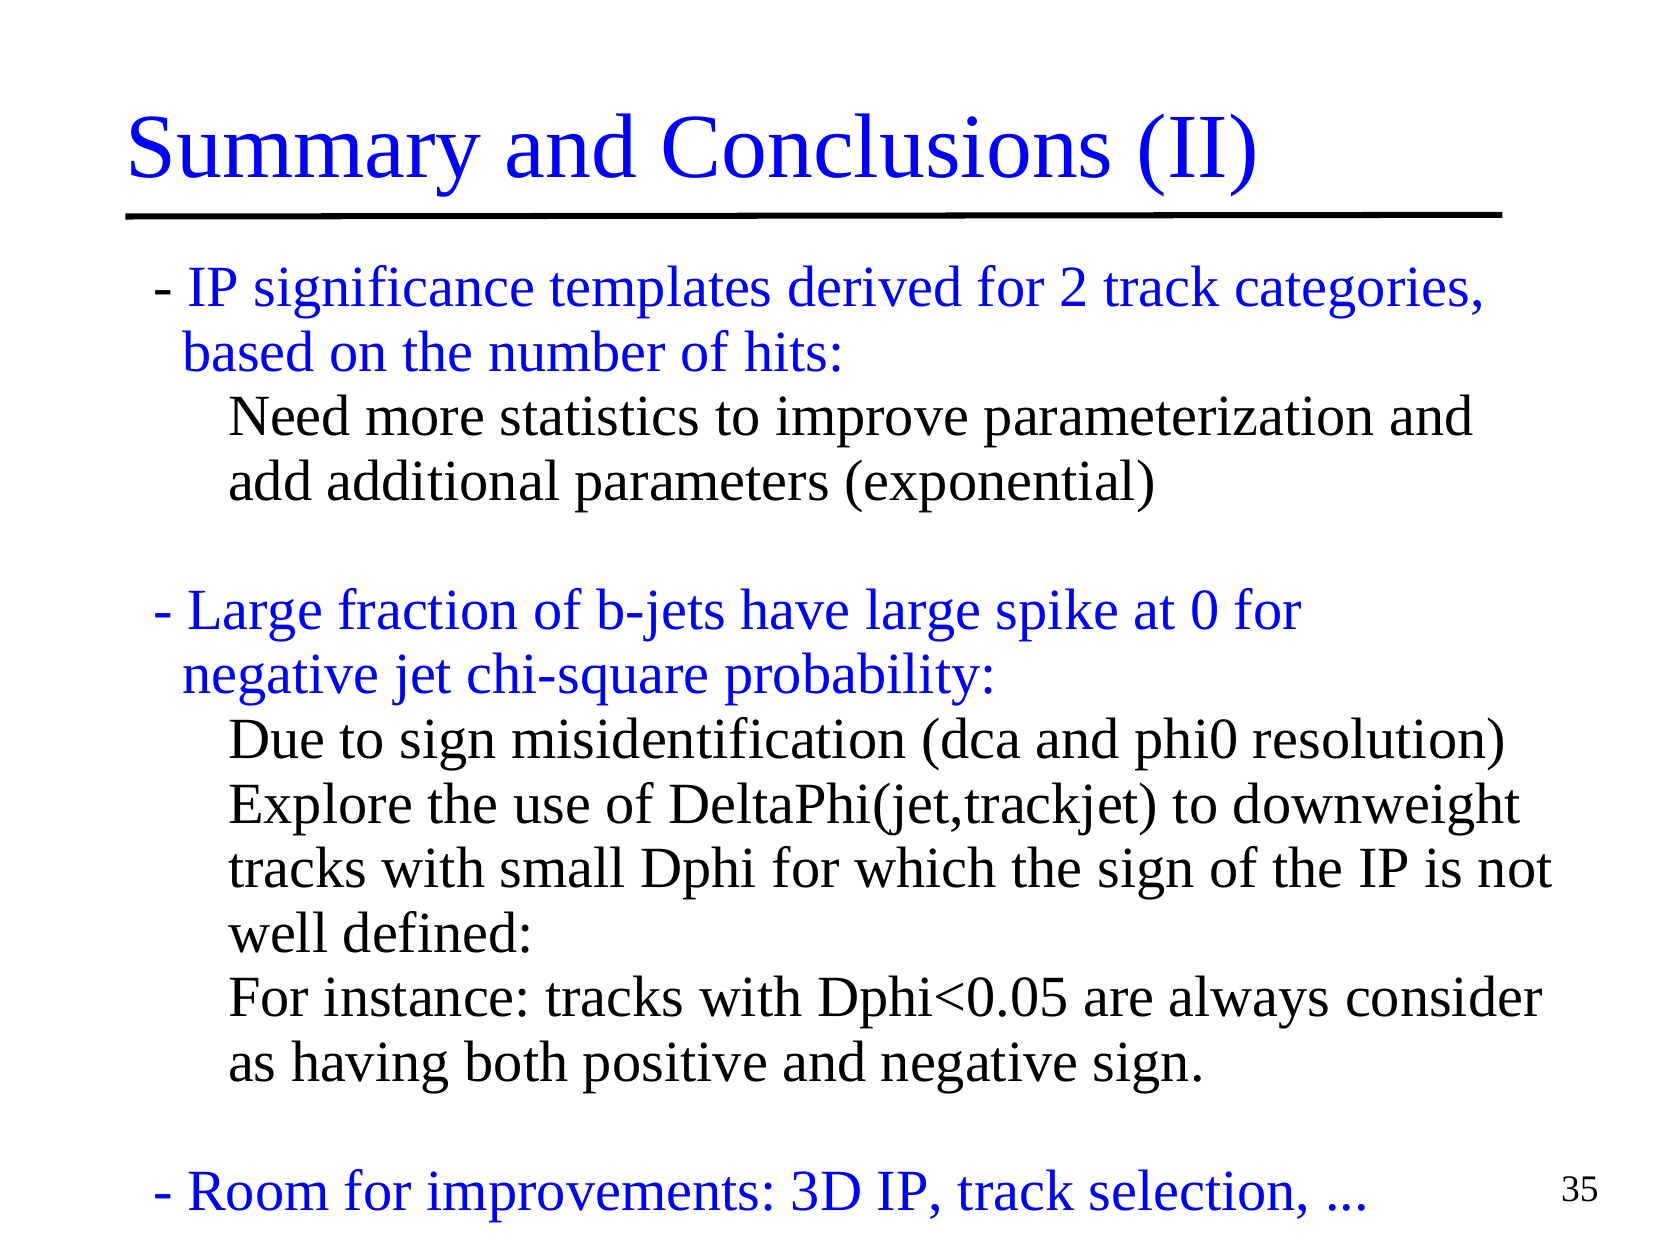

Summary and Conclusions (II)
	- IP significance templates derived for 2 track categories,
	 based on the number of hits:
		Need more statistics to improve parameterization and
		add additional parameters (exponential)
	- Large fraction of b-jets have large spike at 0 for
	 negative jet chi-square probability:
		Due to sign misidentification (dca and phi0 resolution)
		Explore the use of DeltaPhi(jet,trackjet) to downweight
		tracks with small Dphi for which the sign of the IP is not
		well defined:
		For instance: tracks with Dphi<0.05 are always consider
		as having both positive and negative sign.
	- Room for improvements: 3D IP, track selection, ...